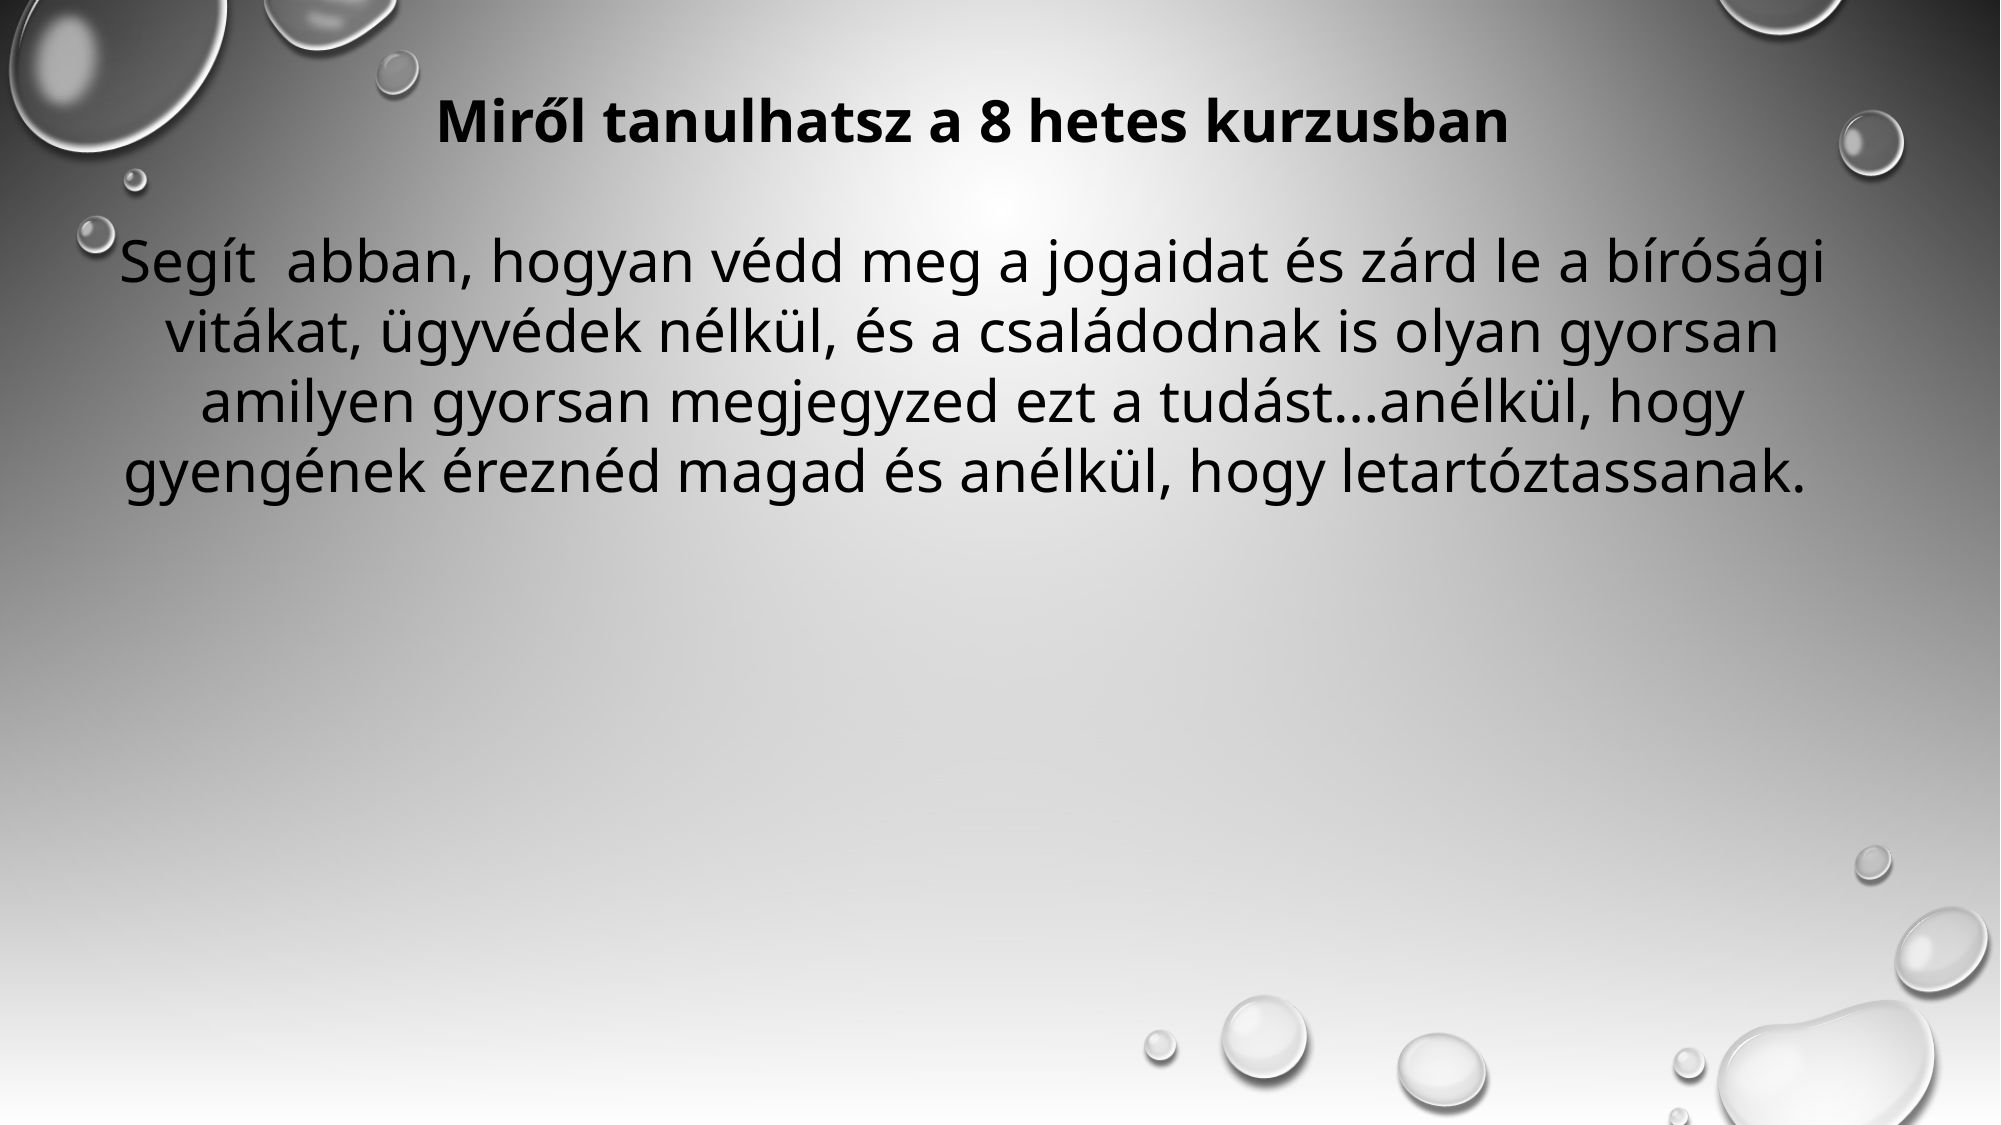

Miről tanulhatsz a 8 hetes kurzusban
Segít abban, hogyan védd meg a jogaidat és zárd le a bírósági vitákat, ügyvédek nélkül, és a családodnak is olyan gyorsan amilyen gyorsan megjegyzed ezt a tudást…anélkül, hogy gyengének éreznéd magad és anélkül, hogy letartóztassanak.